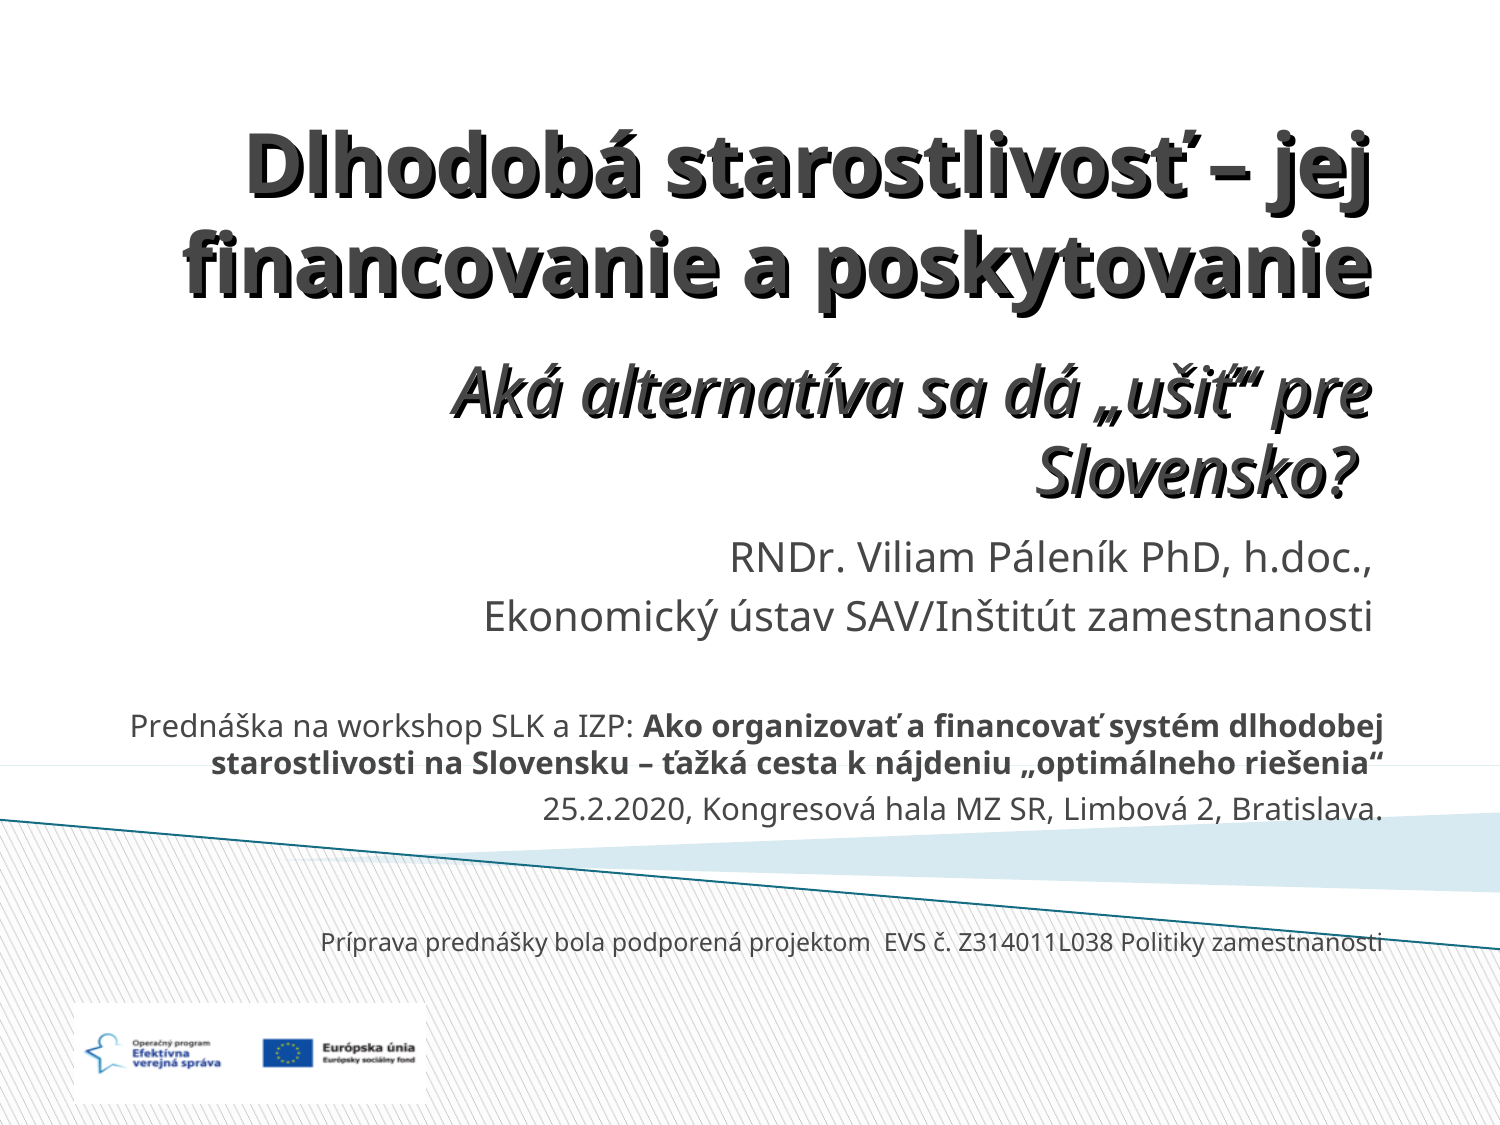

Dlhodobá starostlivosť – jej financovanie a poskytovanie
 Aká alternatíva sa dá „ušiť“ pre Slovensko?
RNDr. Viliam Páleník PhD, h.doc.,
Ekonomický ústav SAV/Inštitút zamestnanosti
Prednáška na workshop SLK a IZP: Ako organizovať a financovať systém dlhodobej starostlivosti na Slovensku – ťažká cesta k nájdeniu „optimálneho riešenia“
25.2.2020, Kongresová hala MZ SR, Limbová 2, Bratislava.
Príprava prednášky bola podporená projektom EVS č. Z314011L038 Politiky zamestnanosti